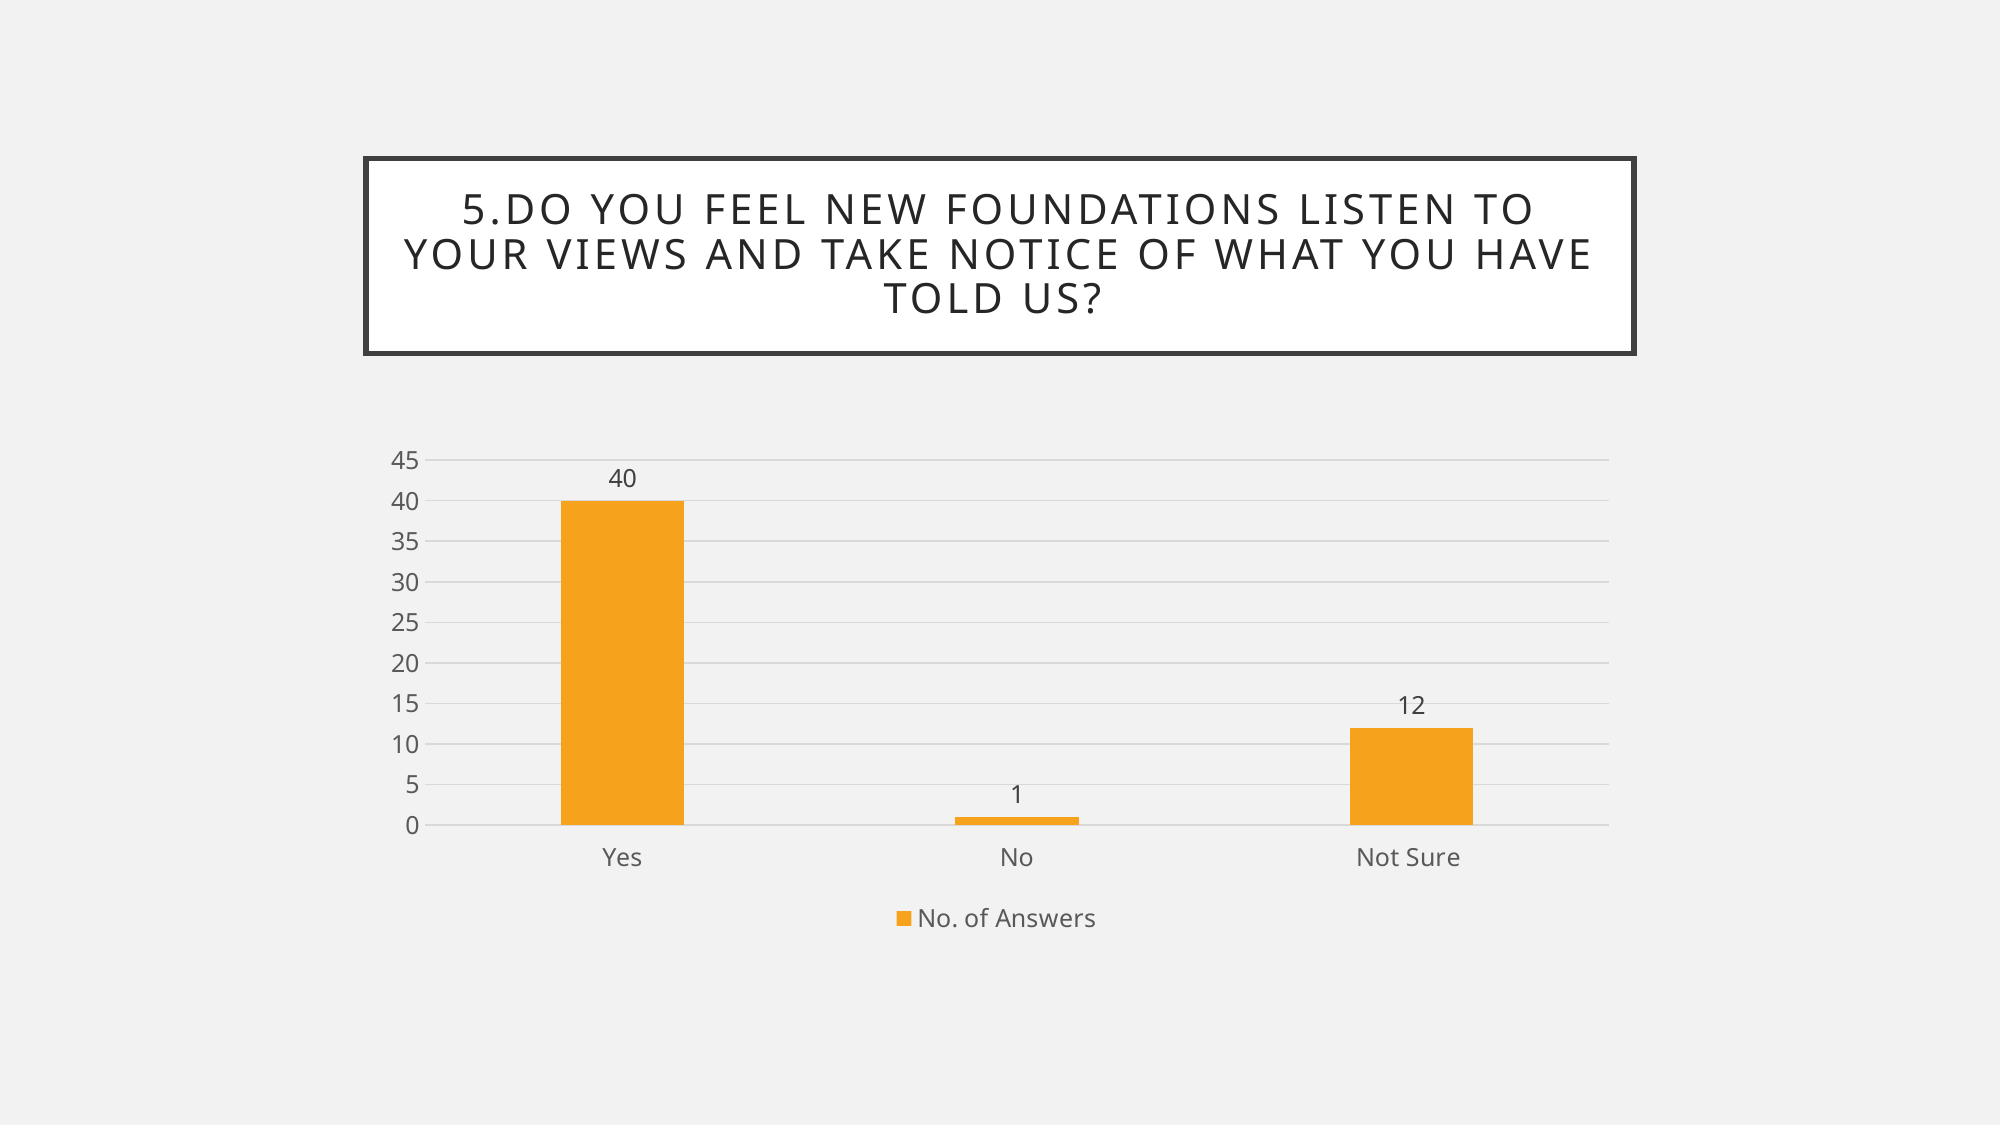

# 5.Do you feel new foundations listen to your views and take notice of what you have told us?
### Chart
| Category | No. of Answers |
|---|---|
| Yes | 40.0 |
| No | 1.0 |
| Not Sure | 12.0 |